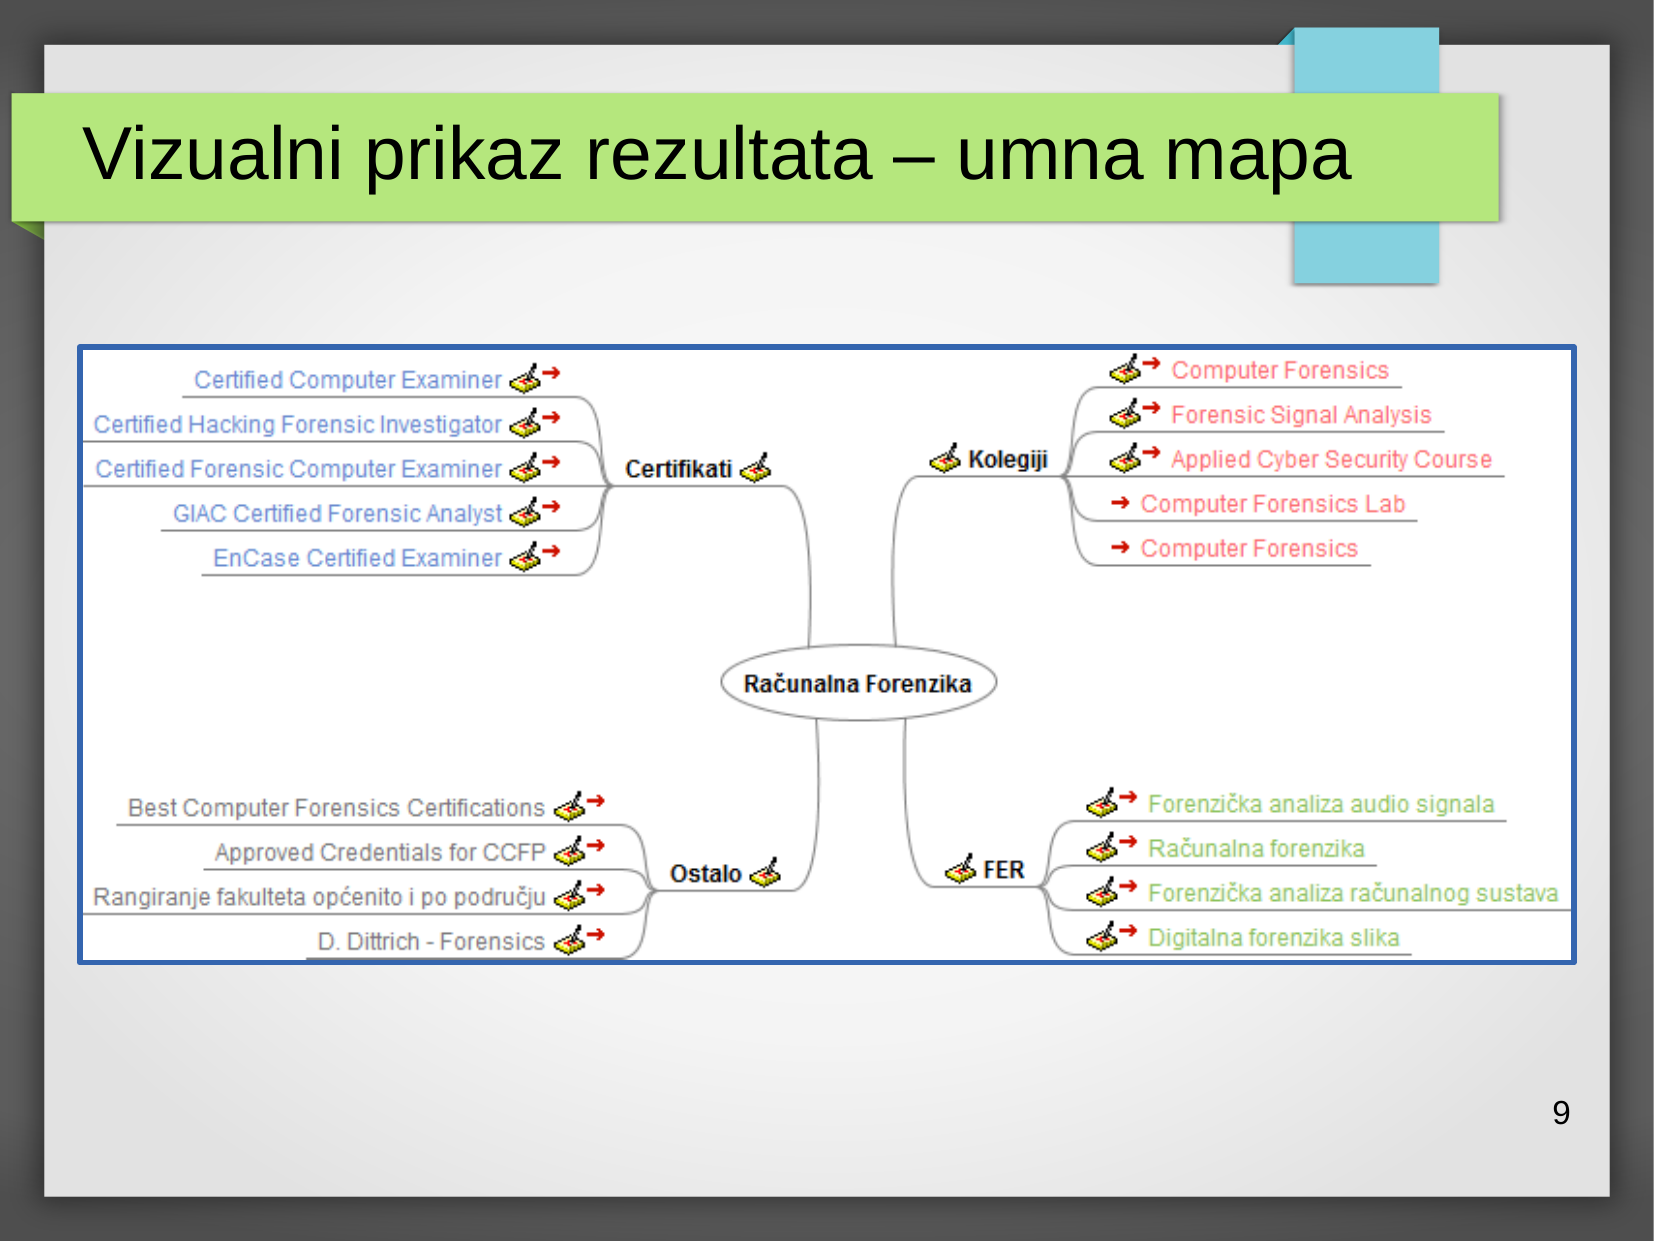

# Vizualni prikaz rezultata – umna mapa
9